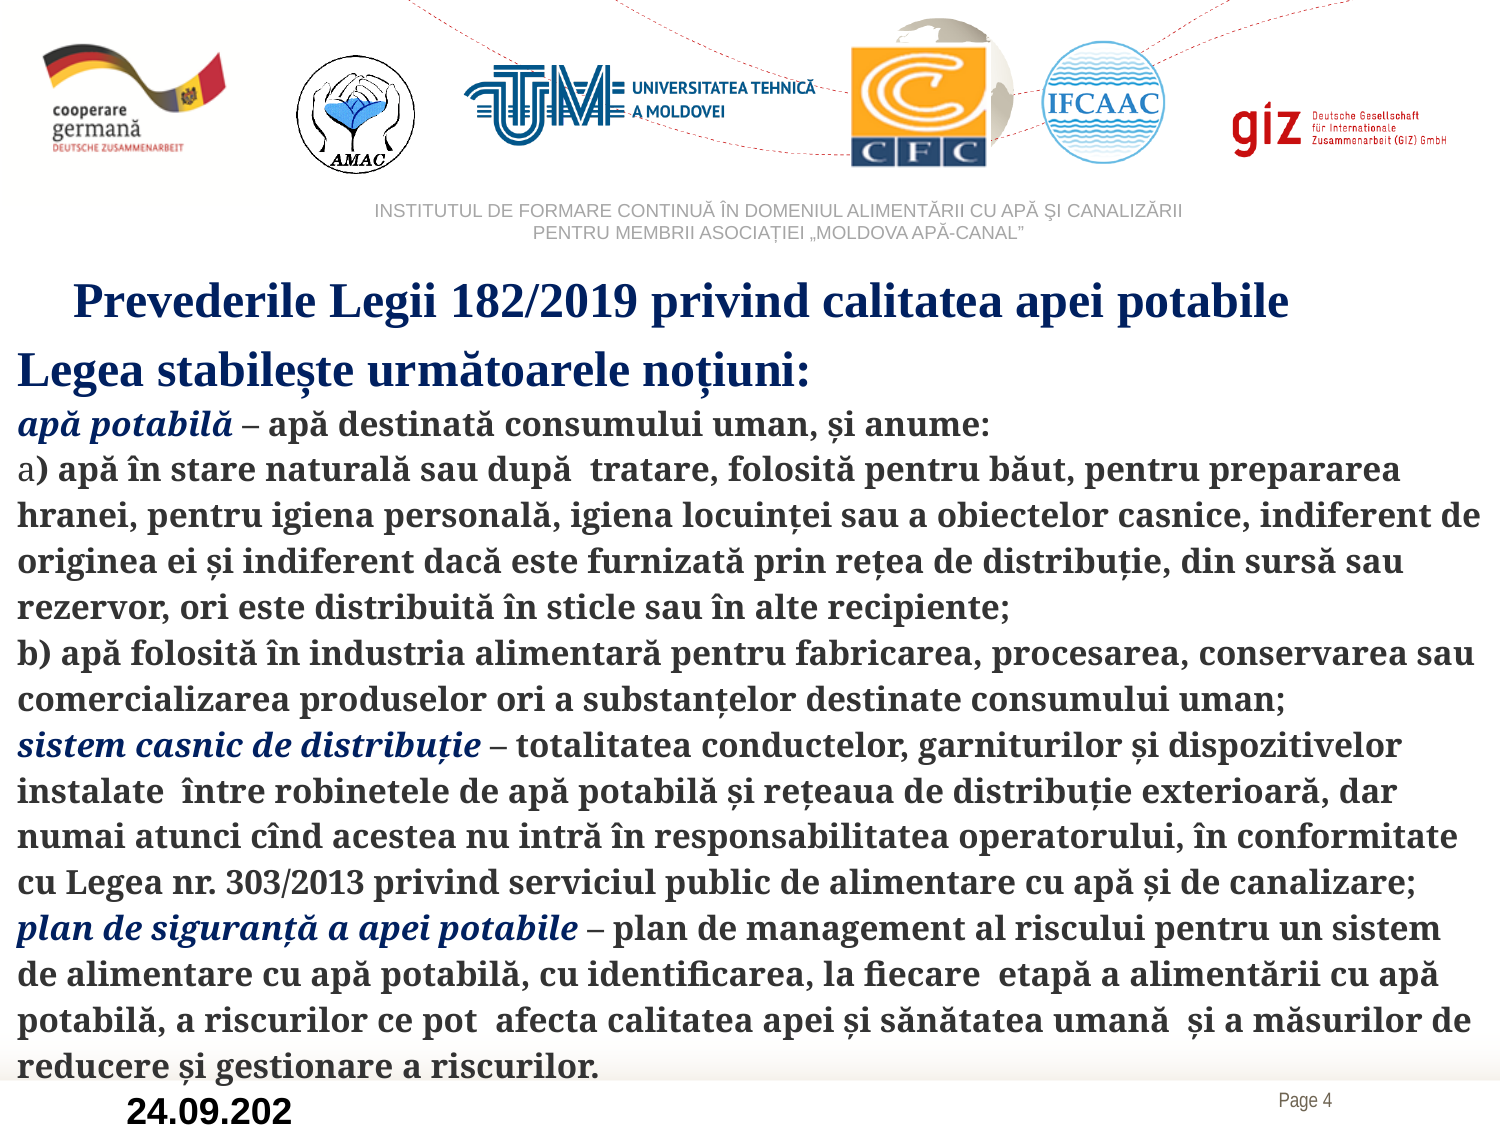

INSTITUTUL DE FORMARE CONTINUĂ ÎN DOMENIUL ALIMENTĂRII CU APĂ ŞI CANALIZĂRII
PENTRU MEMBRII ASOCIAȚIEI „MOLDOVA APĂ-CANAL”
# Prevederile Legii 182/2019 privind calitatea apei potabile Legea stabilește următoarele noțiuni: apă potabilă – apă destinată consumului uman, și anume: a) apă în stare naturală sau după tratare, folosită pentru băut, pentru prepararea hranei, pentru igiena personală, igiena locuinței sau a obiectelor casnice, indiferent de originea ei și indiferent dacă este furnizată prin rețea de distribuție, din sursă sau rezervor, ori este distribuită în sticle sau în alte recipiente; b) apă folosită în industria alimentară pentru fabricarea, procesarea, conservarea sau comercializarea produselor ori a substanțelor destinate consumului uman; sistem casnic de distribuție – totalitatea conductelor, garniturilor și dispozitivelor instalate între robinetele de apă potabilă și rețeaua de distribuție exterioară, dar numai atunci cînd acestea nu intră în responsabilitatea operatorului, în conformitate cu Legea nr. 303/2013 privind serviciul public de alimentare cu apă și de canalizare; plan de siguranță a apei potabile – plan de management al riscului pentru un sistem de alimentare cu apă potabilă, cu identificarea, la fiecare etapă a alimentării cu apă potabilă, a riscurilor ce pot afecta calitatea apei și sănătatea umană  și a măsurilor de reducere și gestionare a riscurilor.